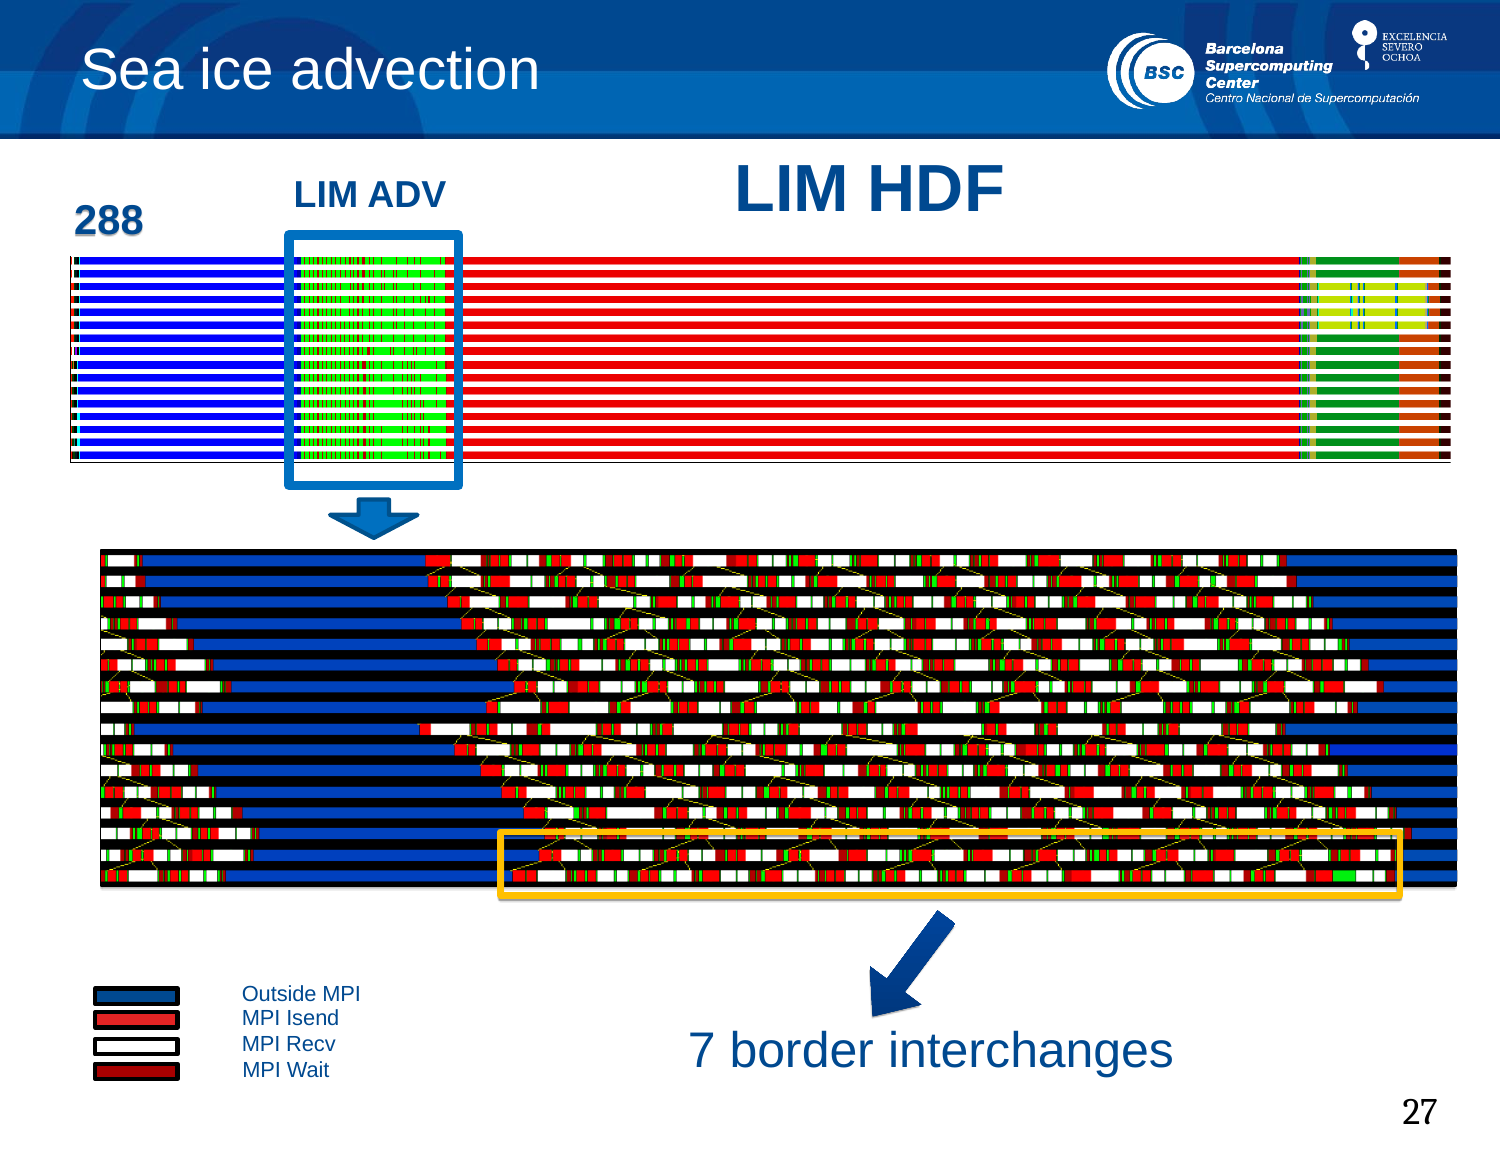

# Sea ice advection
LIM HDF
LIM ADV
288
Outside MPI
MPI Isend
MPI Recv
MPI Wait
7 border interchanges